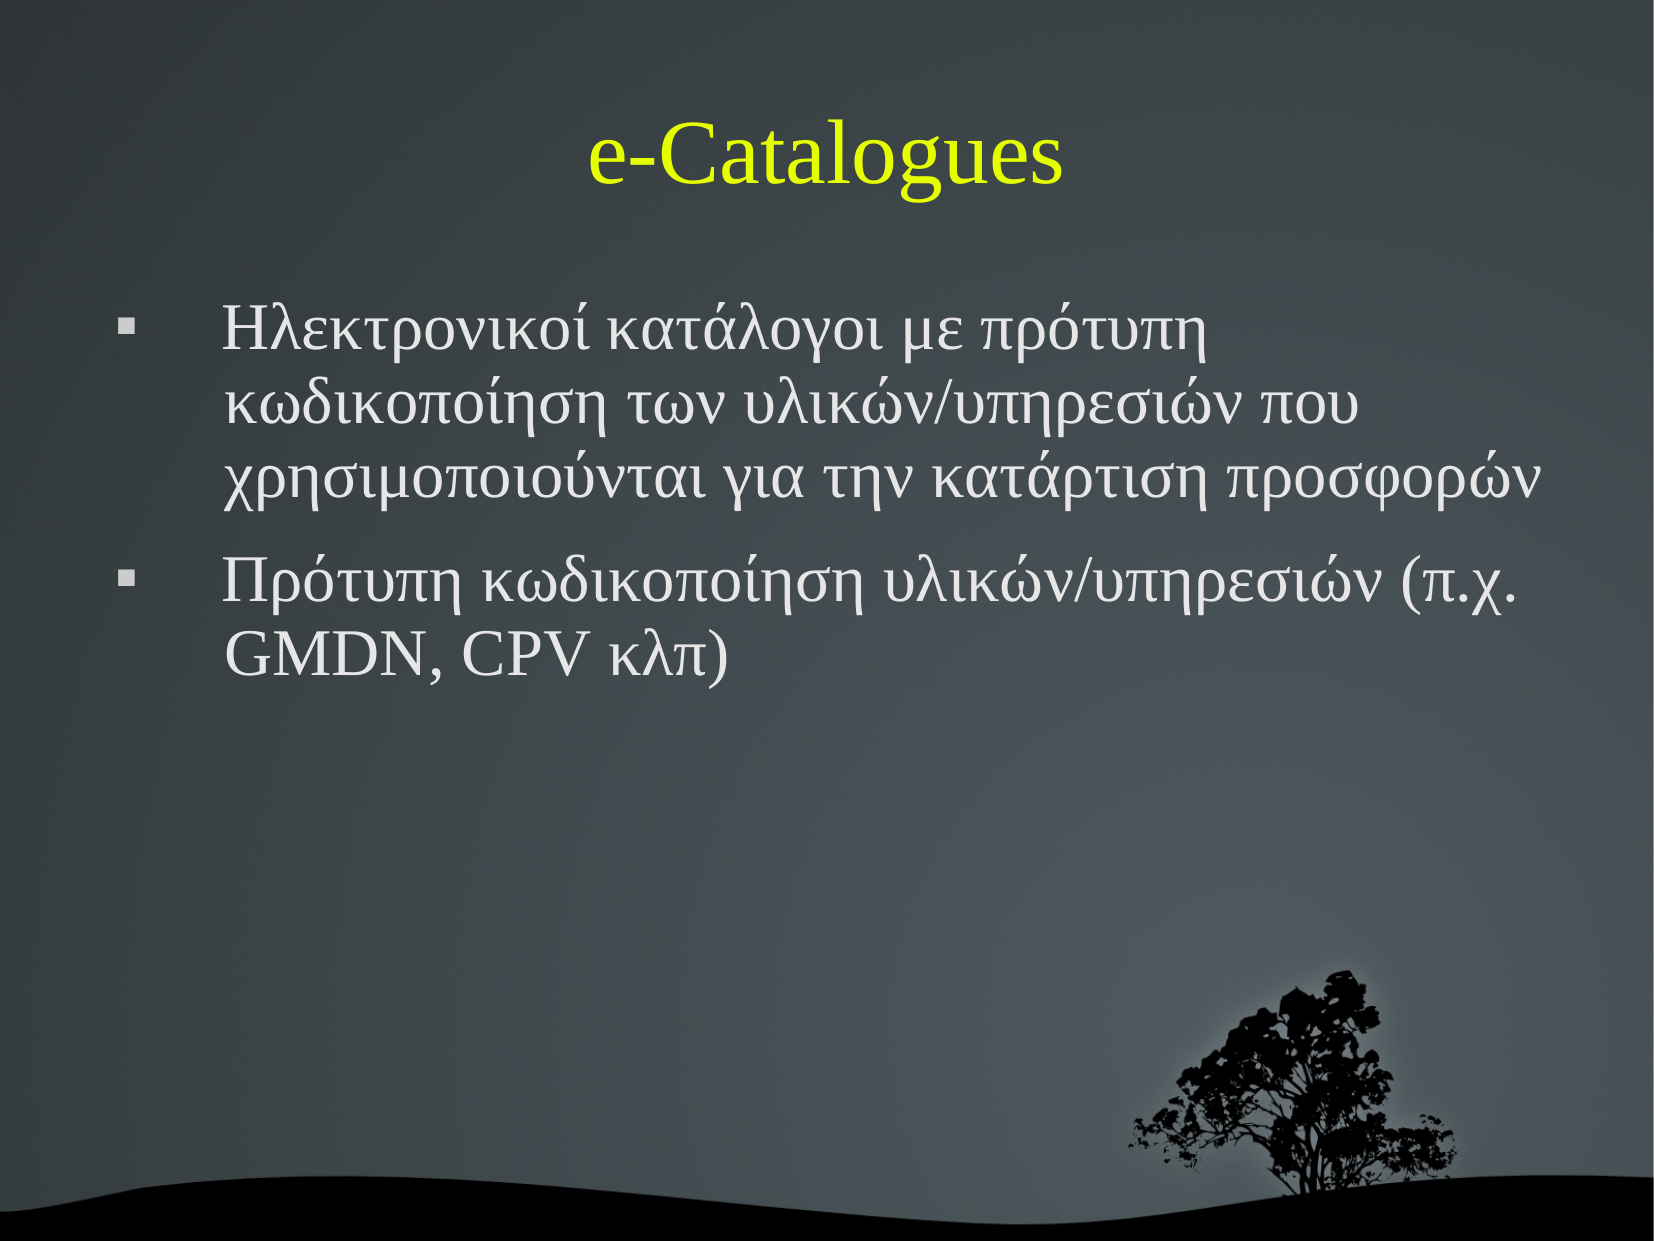

# e-Catalogues
 Ηλεκτρονικοί κατάλογοι με πρότυπη κωδικοποίηση των υλικών/υπηρεσιών που χρησιμοποιούνται για την κατάρτιση προσφορών
 Πρότυπη κωδικοποίηση υλικών/υπηρεσιών (π.χ. GMDN, CPV κλπ)